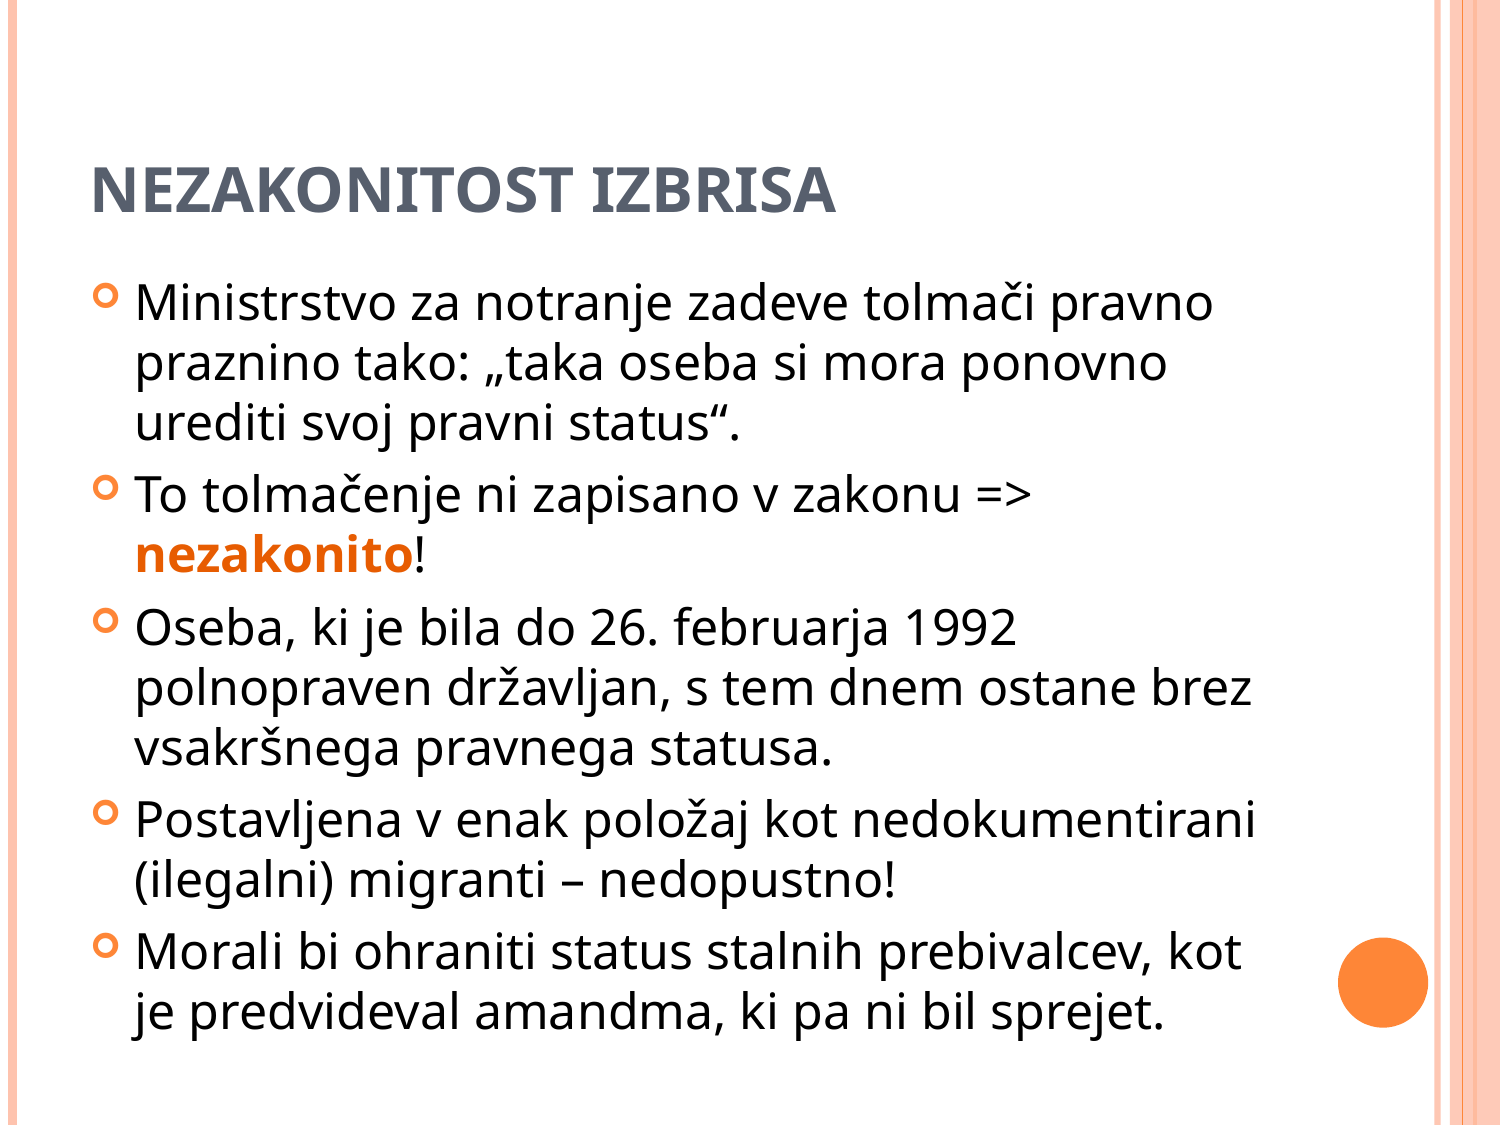

# NEZAKONITOST IZBRISA
Ministrstvo za notranje zadeve tolmači pravno praznino tako: „taka oseba si mora ponovno urediti svoj pravni status“.
To tolmačenje ni zapisano v zakonu => nezakonito!
Oseba, ki je bila do 26. februarja 1992 polnopraven državljan, s tem dnem ostane brez vsakršnega pravnega statusa.
Postavljena v enak položaj kot nedokumentirani (ilegalni) migranti – nedopustno!
Morali bi ohraniti status stalnih prebivalcev, kot je predvideval amandma, ki pa ni bil sprejet.